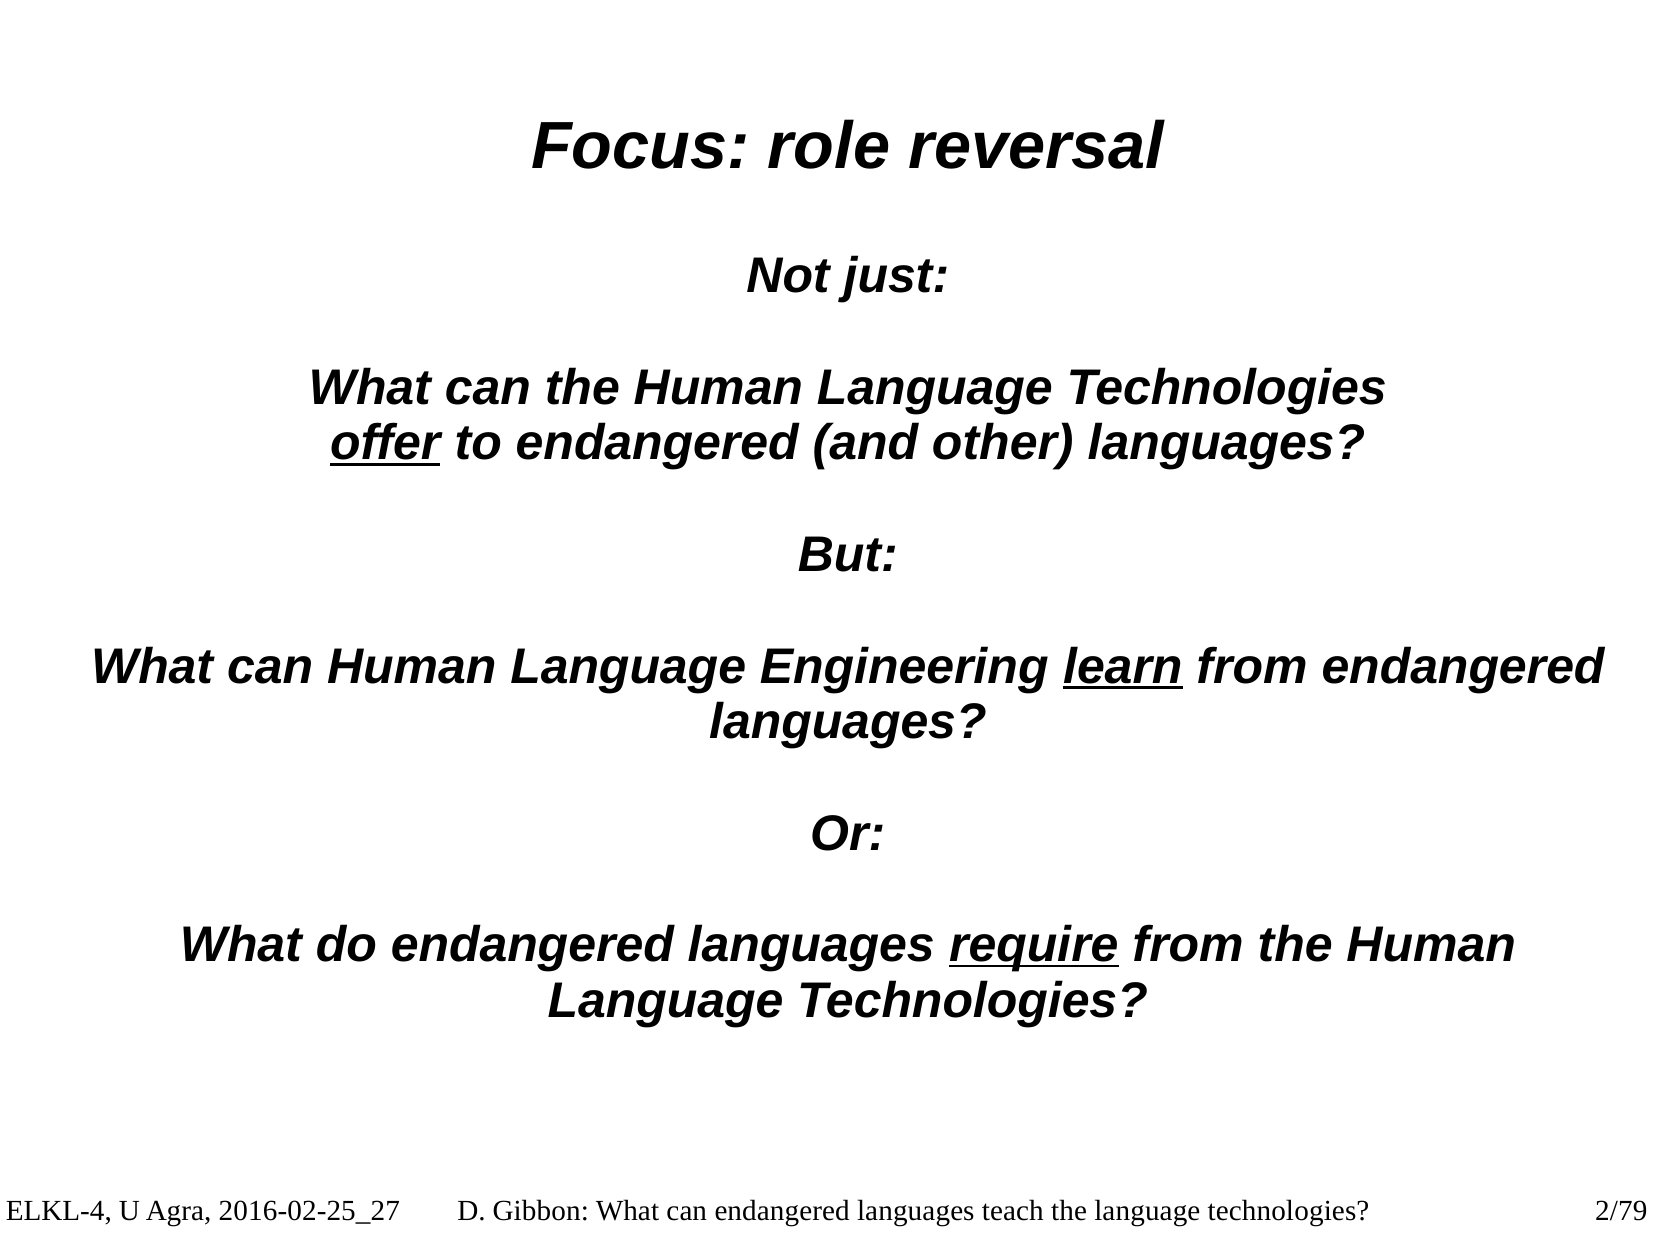

# Focus: role reversal Not just: What can the Human Language Technologies offer to endangered (and other) languages? But: What can Human Language Engineering learn from endangered languages? Or: What do endangered languages require from the Human Language Technologies?
ELKL-4, U Agra, 2016-02-25_27
D. Gibbon: What can endangered languages teach the language technologies?
2